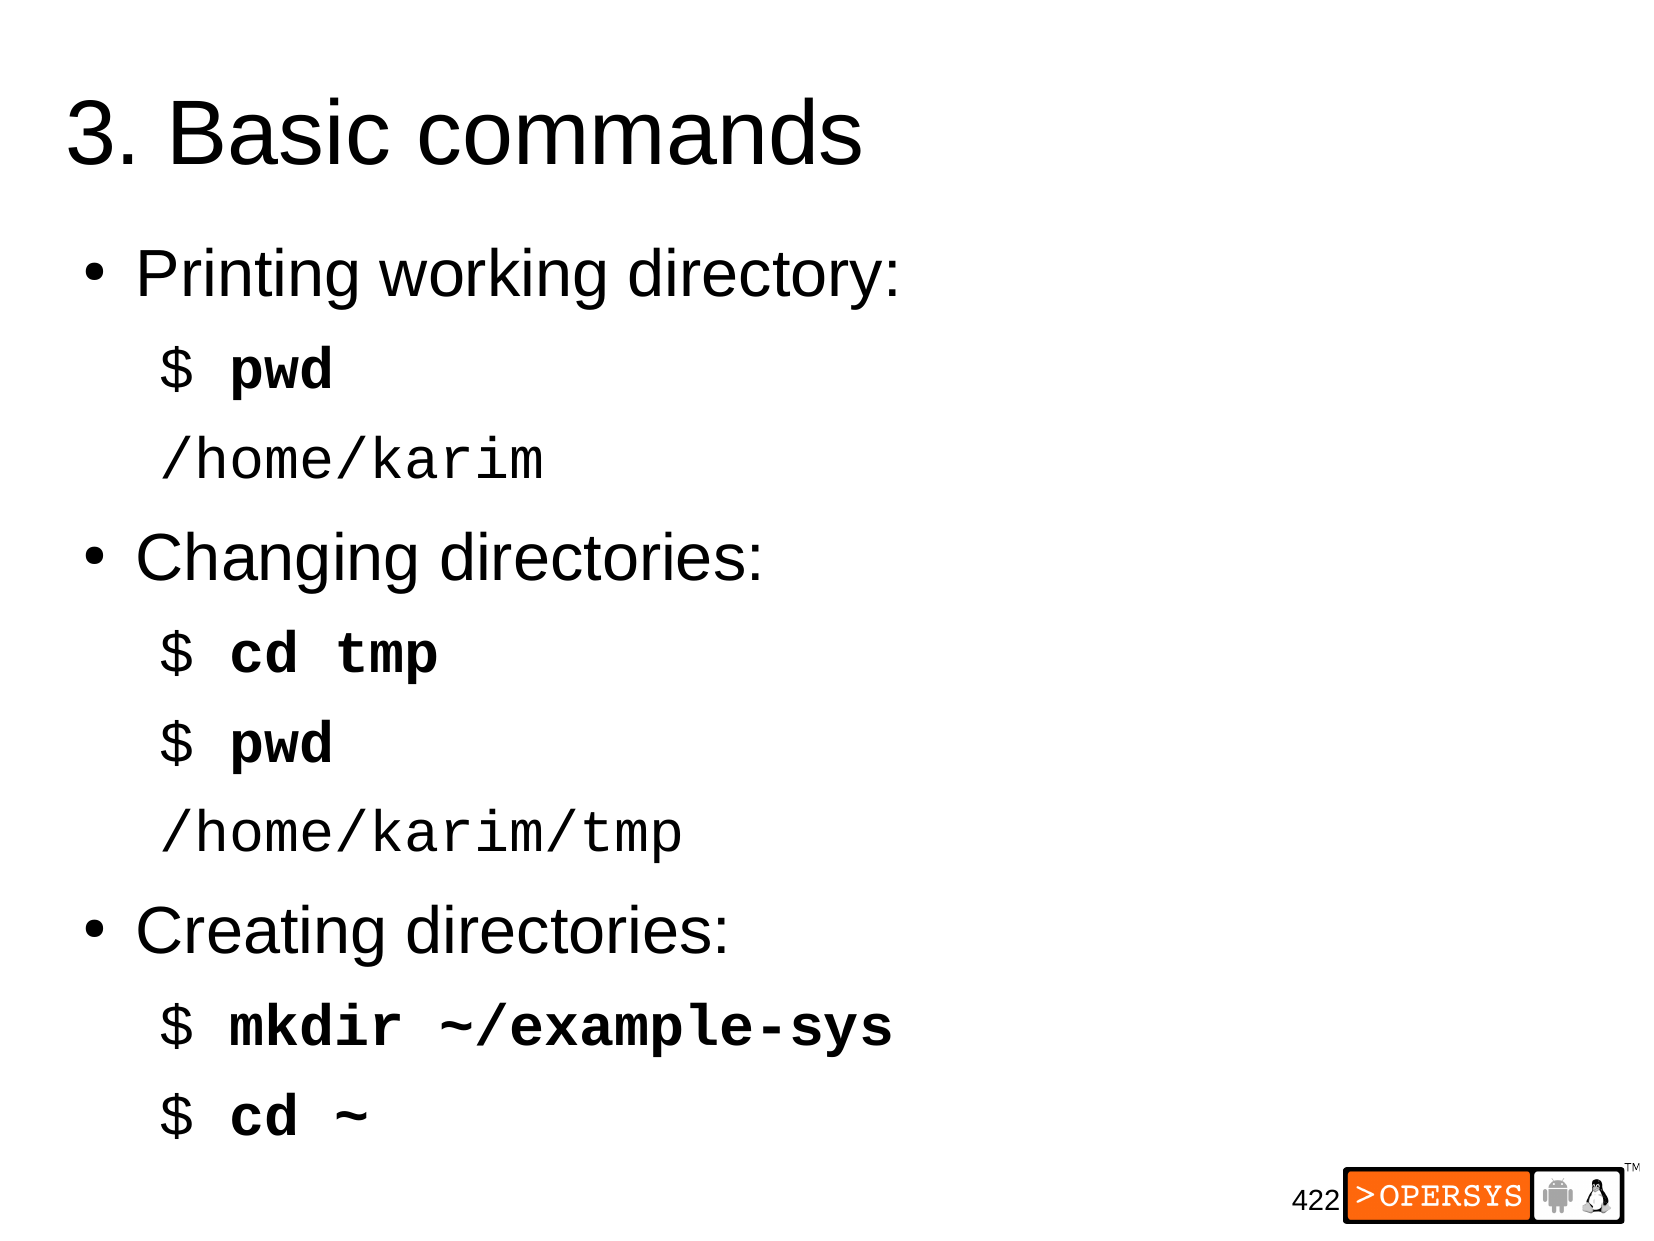

# 3. Basic commands
Printing working directory:
$ pwd
/home/karim
Changing directories:
$ cd tmp
$ pwd
/home/karim/tmp
Creating directories:
$ mkdir ~/example-sys
$ cd ~